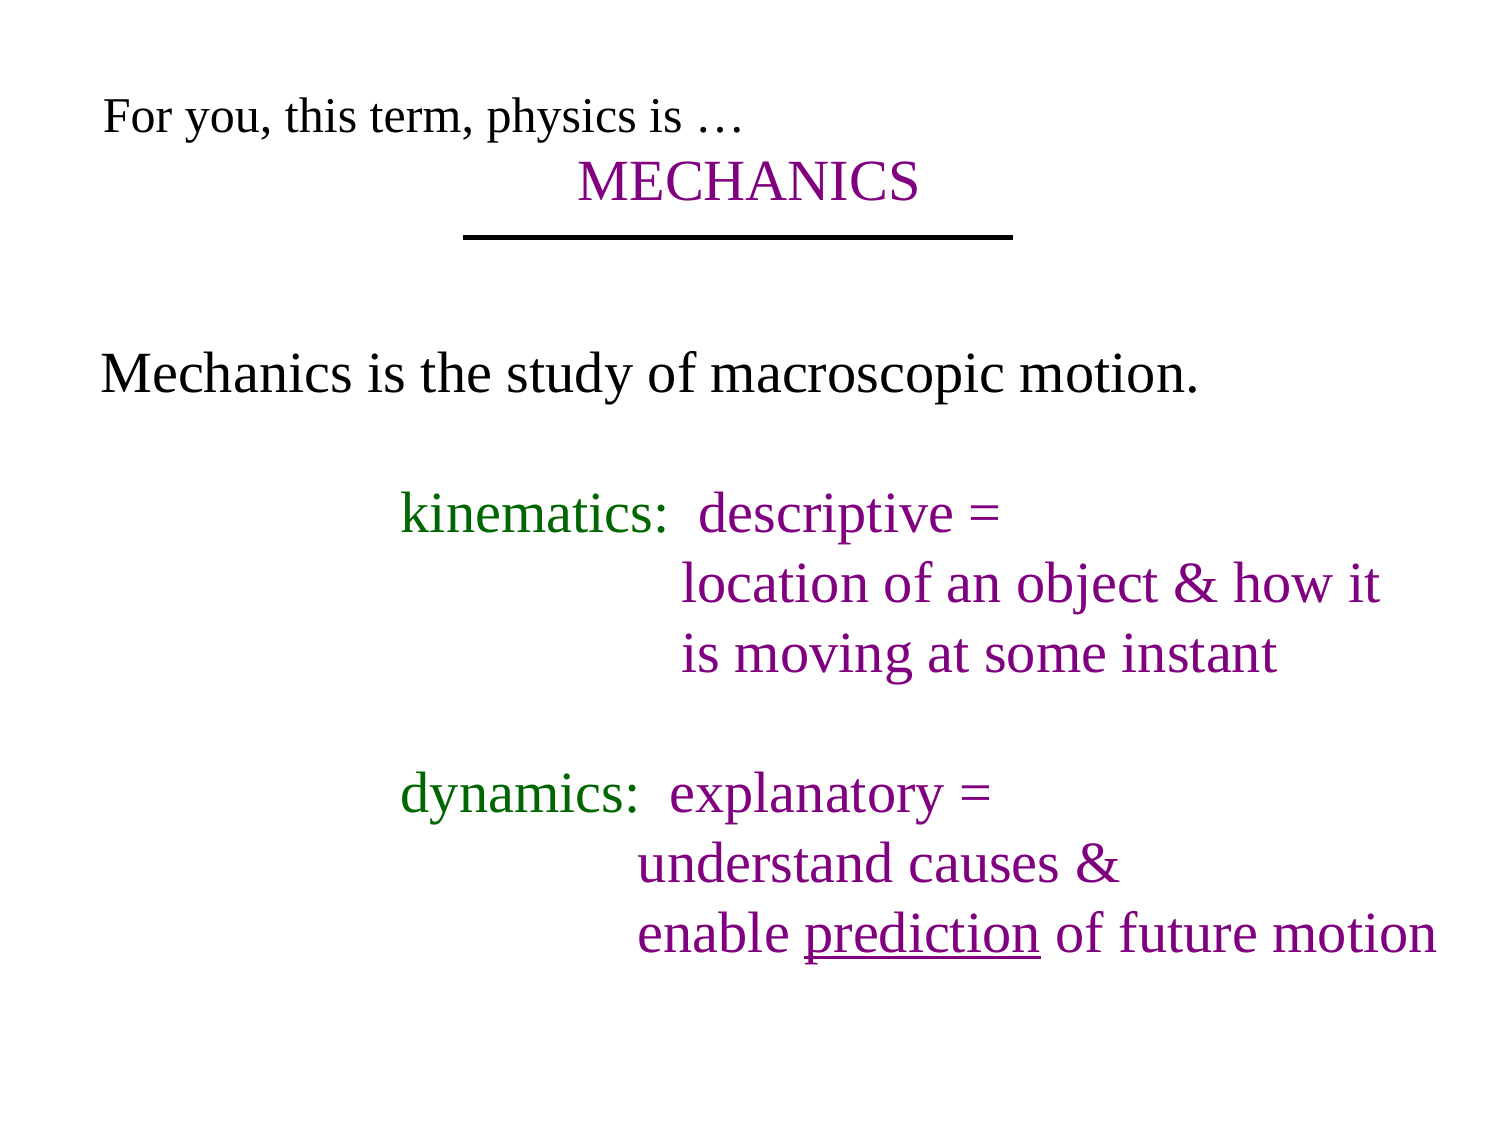

For you, this term, physics is …
			 MECHANICS
Mechanics is the study of macroscopic motion.
		kinematics: descriptive =
			 location of an object & how it
			 is moving at some instant
		dynamics: explanatory =
			 understand causes &
			 enable prediction of future motion